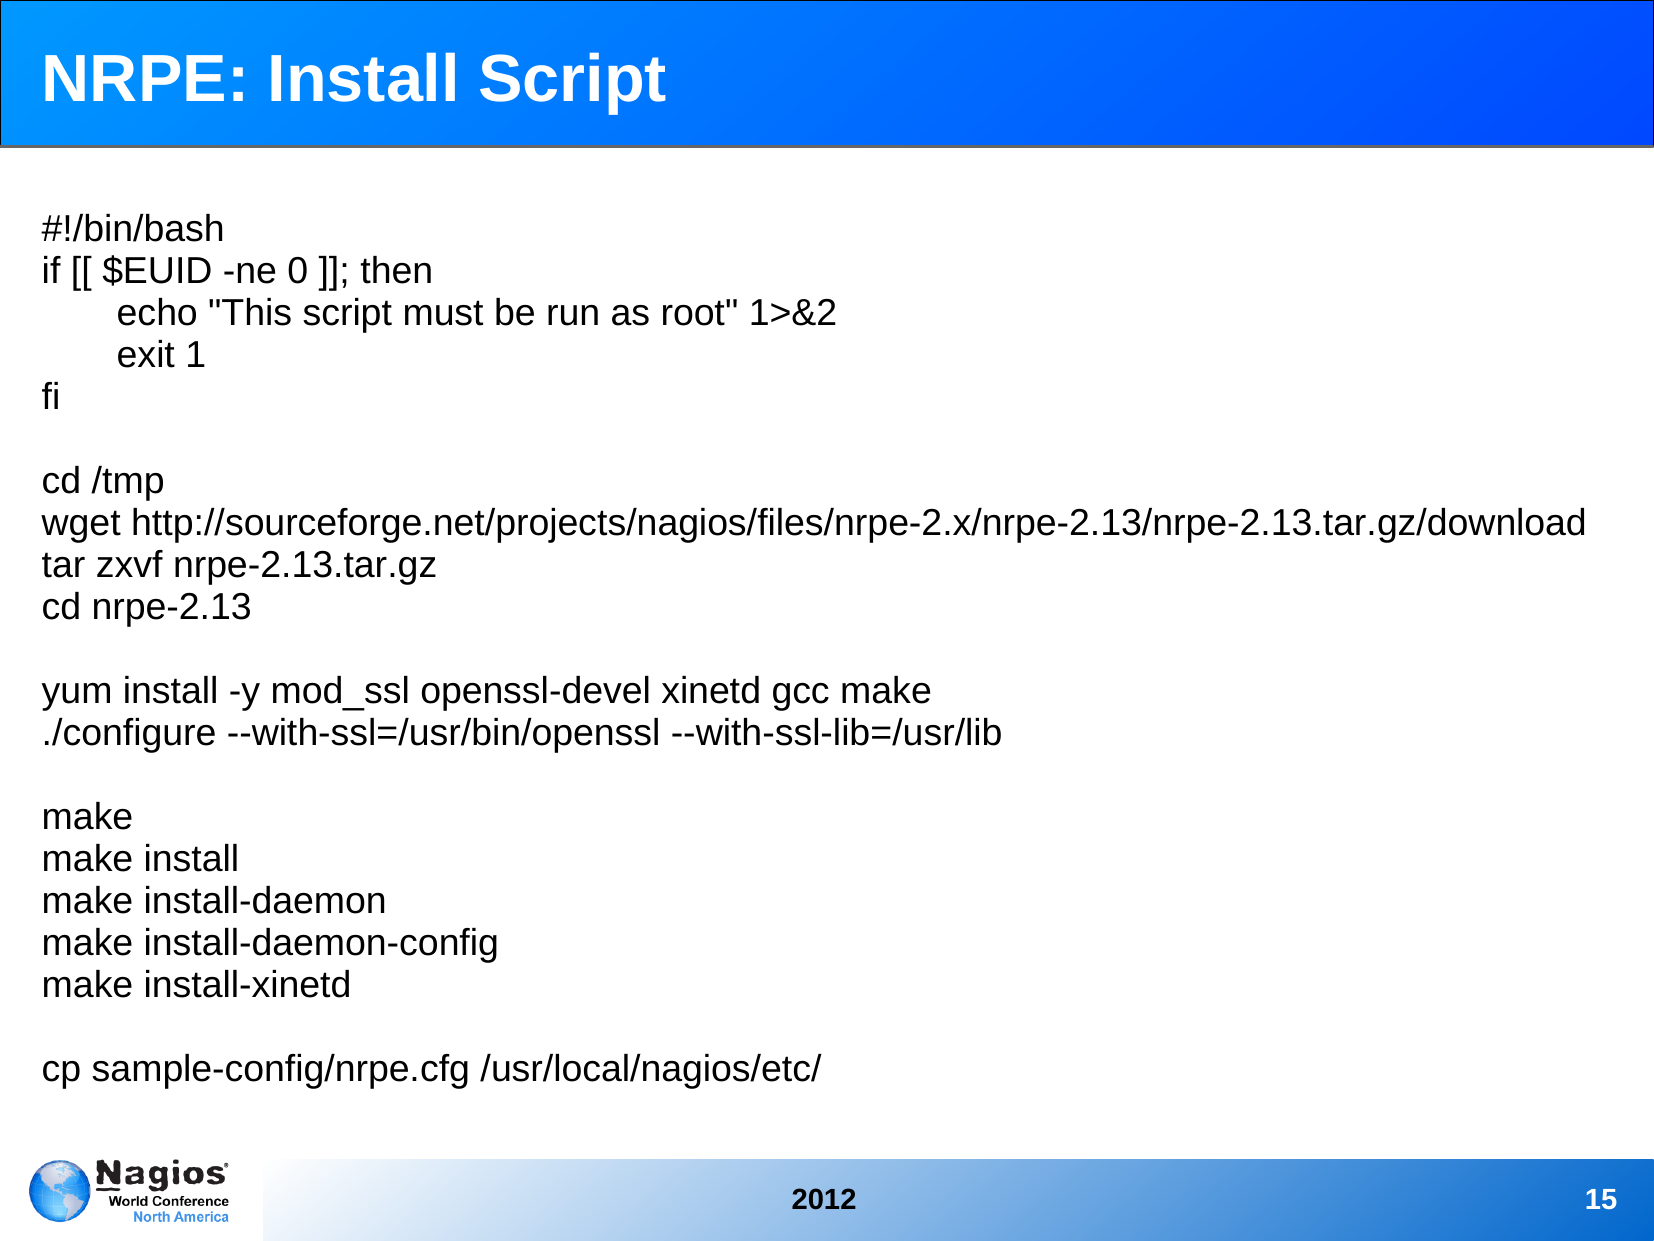

# NRPE: Install Script
#!/bin/bash
if [[ $EUID -ne 0 ]]; then
	echo "This script must be run as root" 1>&2
	exit 1
fi
cd /tmp
wget http://sourceforge.net/projects/nagios/files/nrpe-2.x/nrpe-2.13/nrpe-2.13.tar.gz/download
tar zxvf nrpe-2.13.tar.gz
cd nrpe-2.13
yum install -y mod_ssl openssl-devel xinetd gcc make
./configure --with-ssl=/usr/bin/openssl --with-ssl-lib=/usr/lib
make
make install
make install-daemon
make install-daemon-config
make install-xinetd
cp sample-config/nrpe.cfg /usr/local/nagios/etc/
2011
15